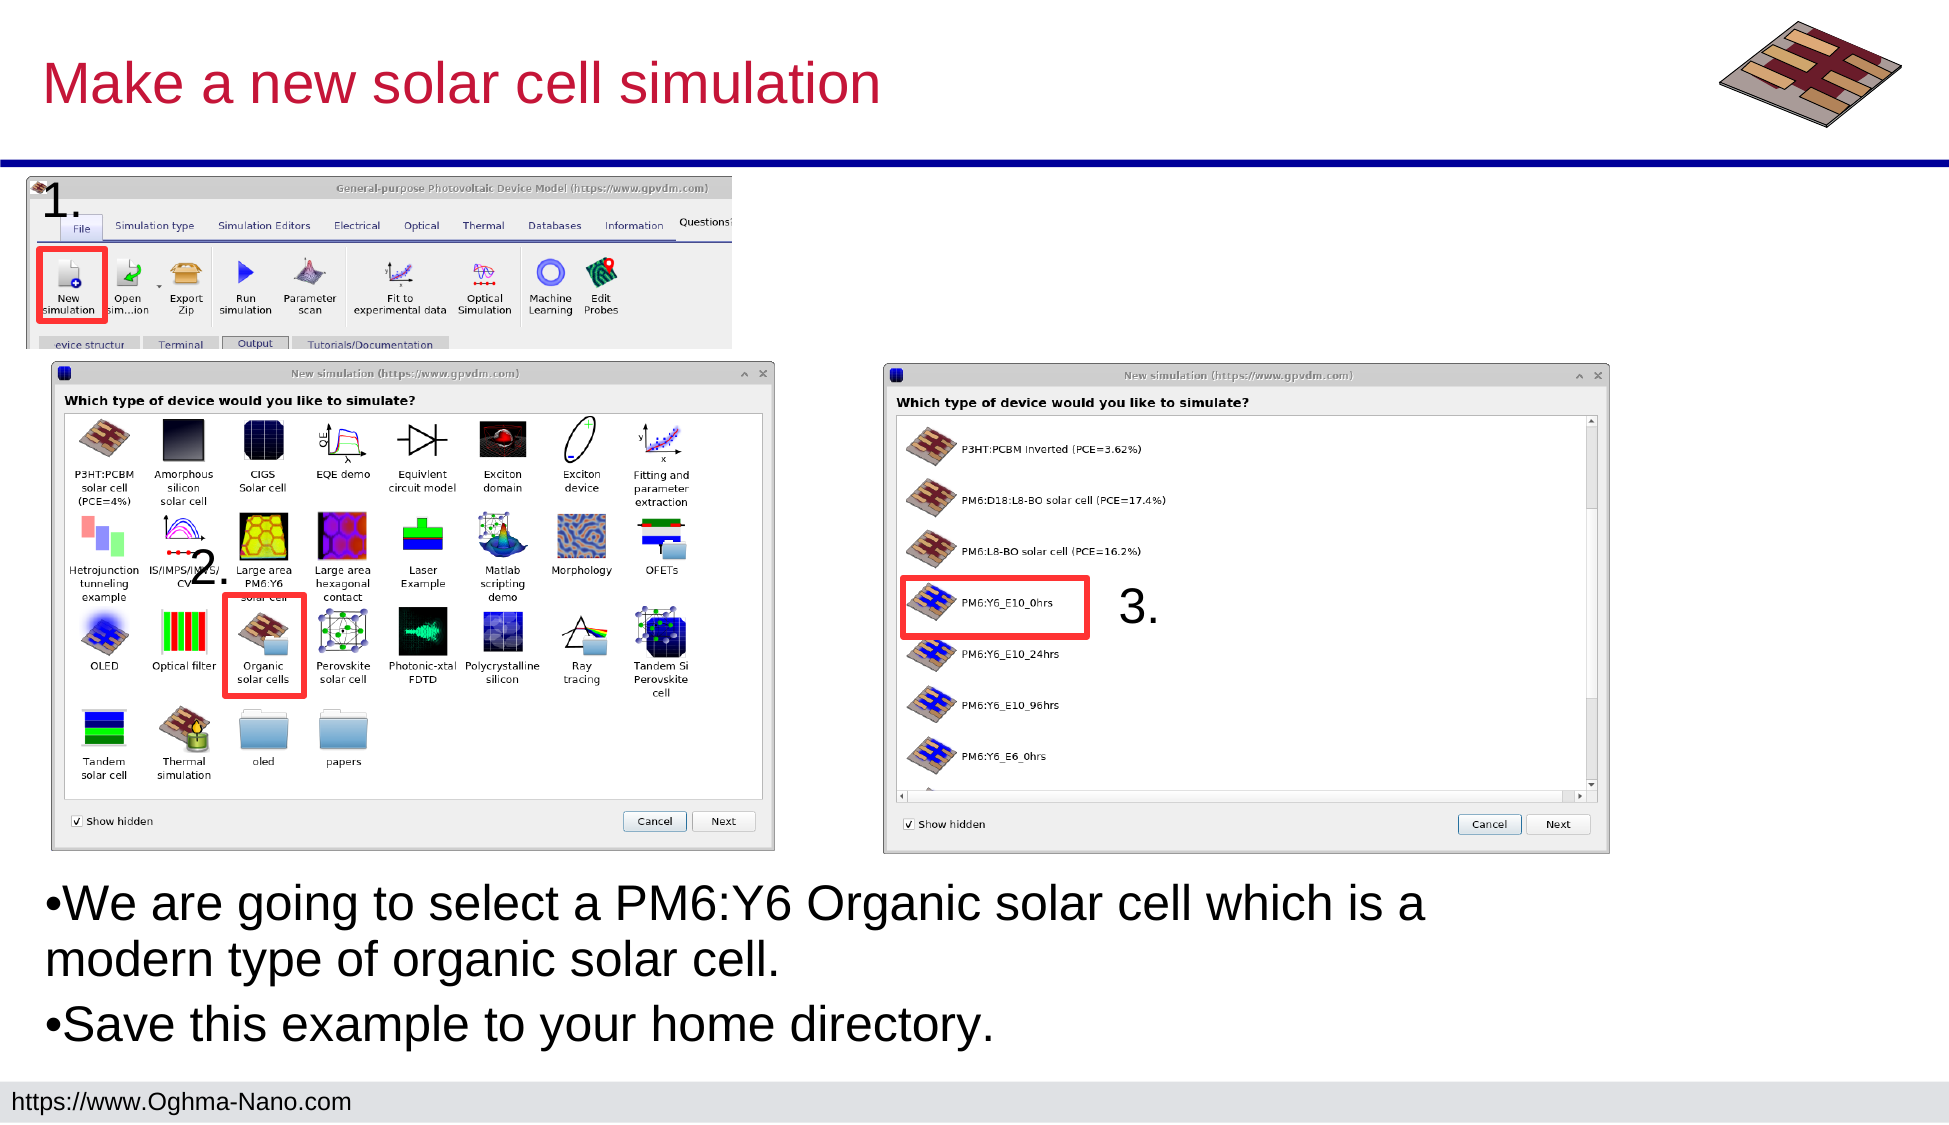

# Make a new solar cell simulation
1.
2.
3.
We are going to select a PM6:Y6 Organic solar cell which is a modern type of organic solar cell.
Save this example to your home directory.